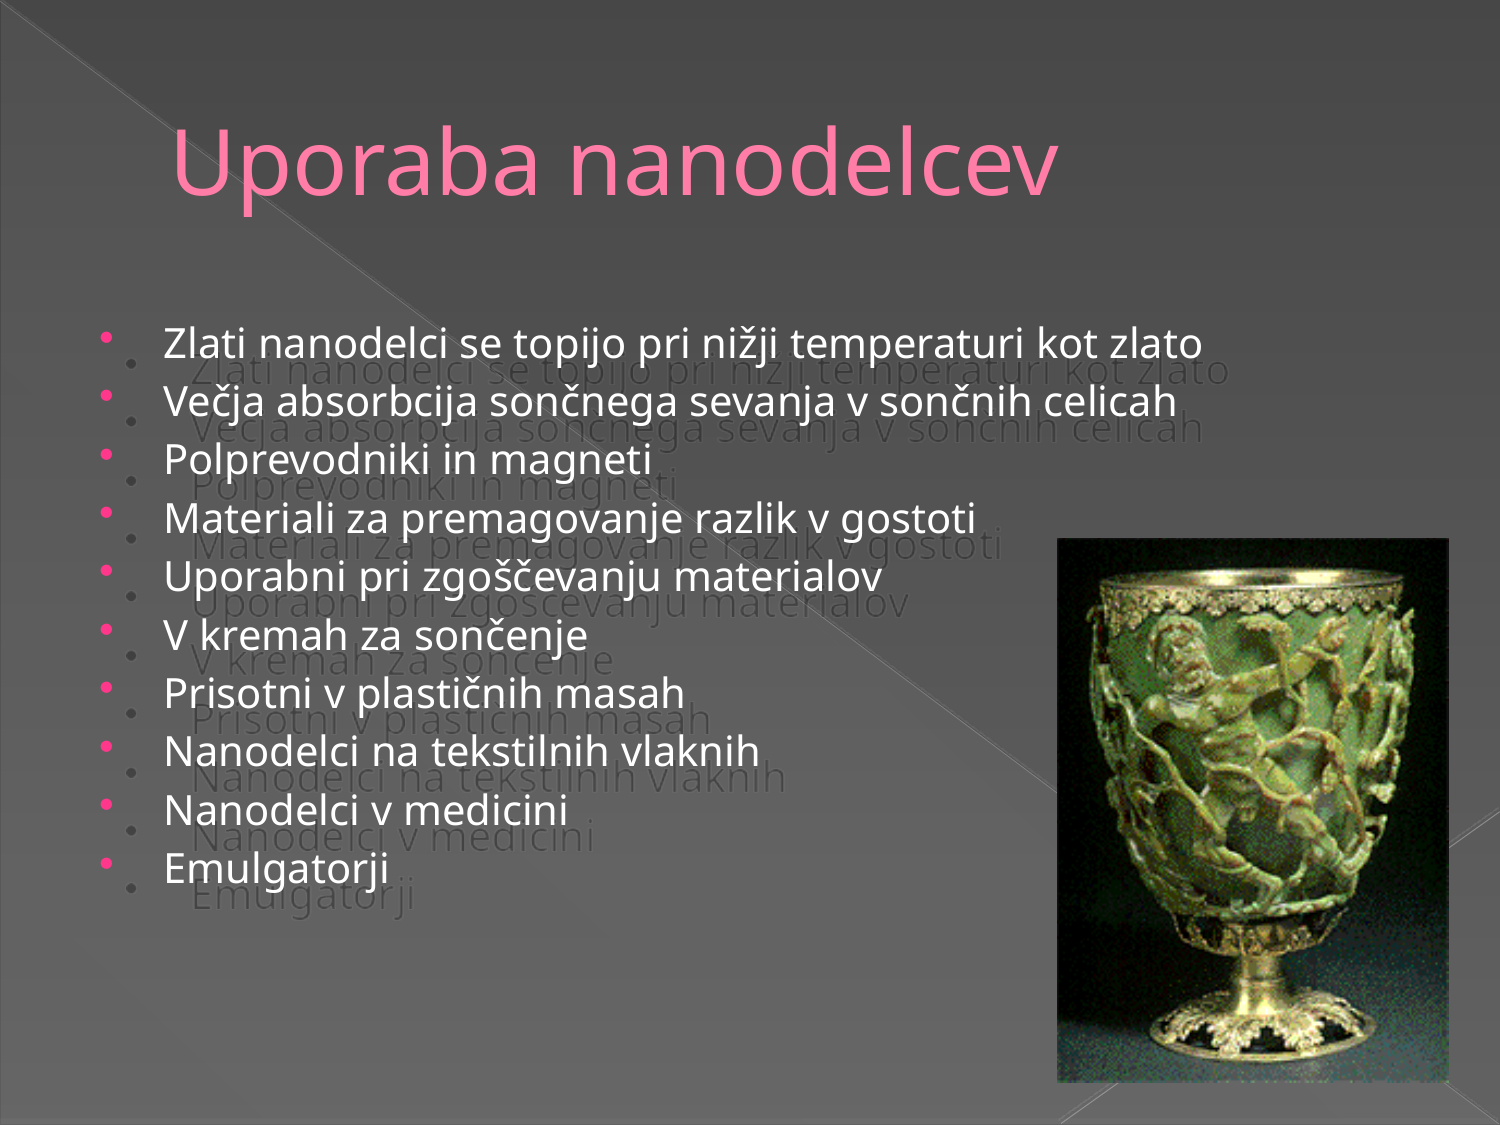

# Uporaba nanodelcev
Zlati nanodelci se topijo pri nižji temperaturi kot zlato
Večja absorbcija sončnega sevanja v sončnih celicah
Polprevodniki in magneti
Materiali za premagovanje razlik v gostoti
Uporabni pri zgoščevanju materialov
V kremah za sončenje
Prisotni v plastičnih masah
Nanodelci na tekstilnih vlaknih
Nanodelci v medicini
Emulgatorji